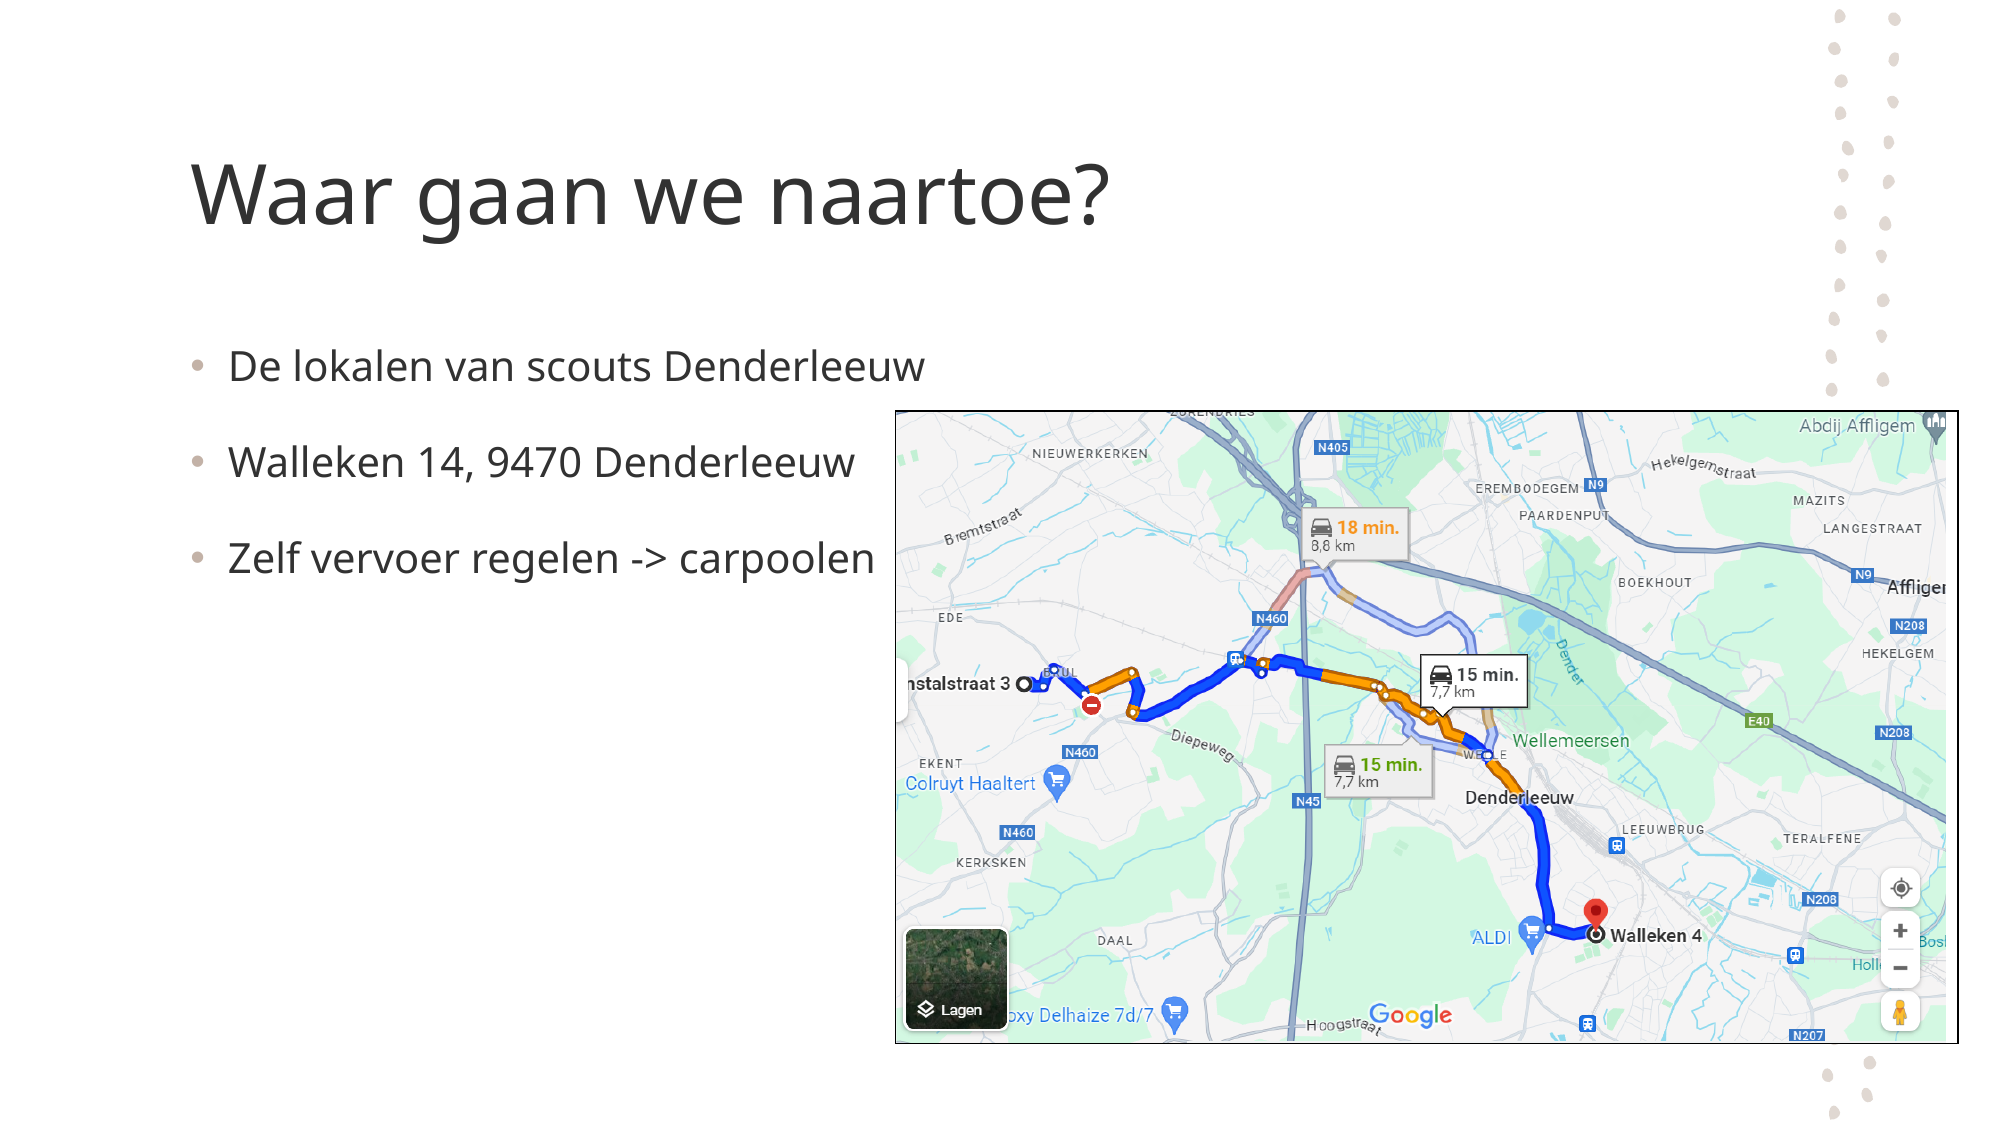

# Waar gaan we naartoe?
De lokalen van scouts Denderleeuw
Walleken 14, 9470 Denderleeuw
Zelf vervoer regelen -> carpoolen